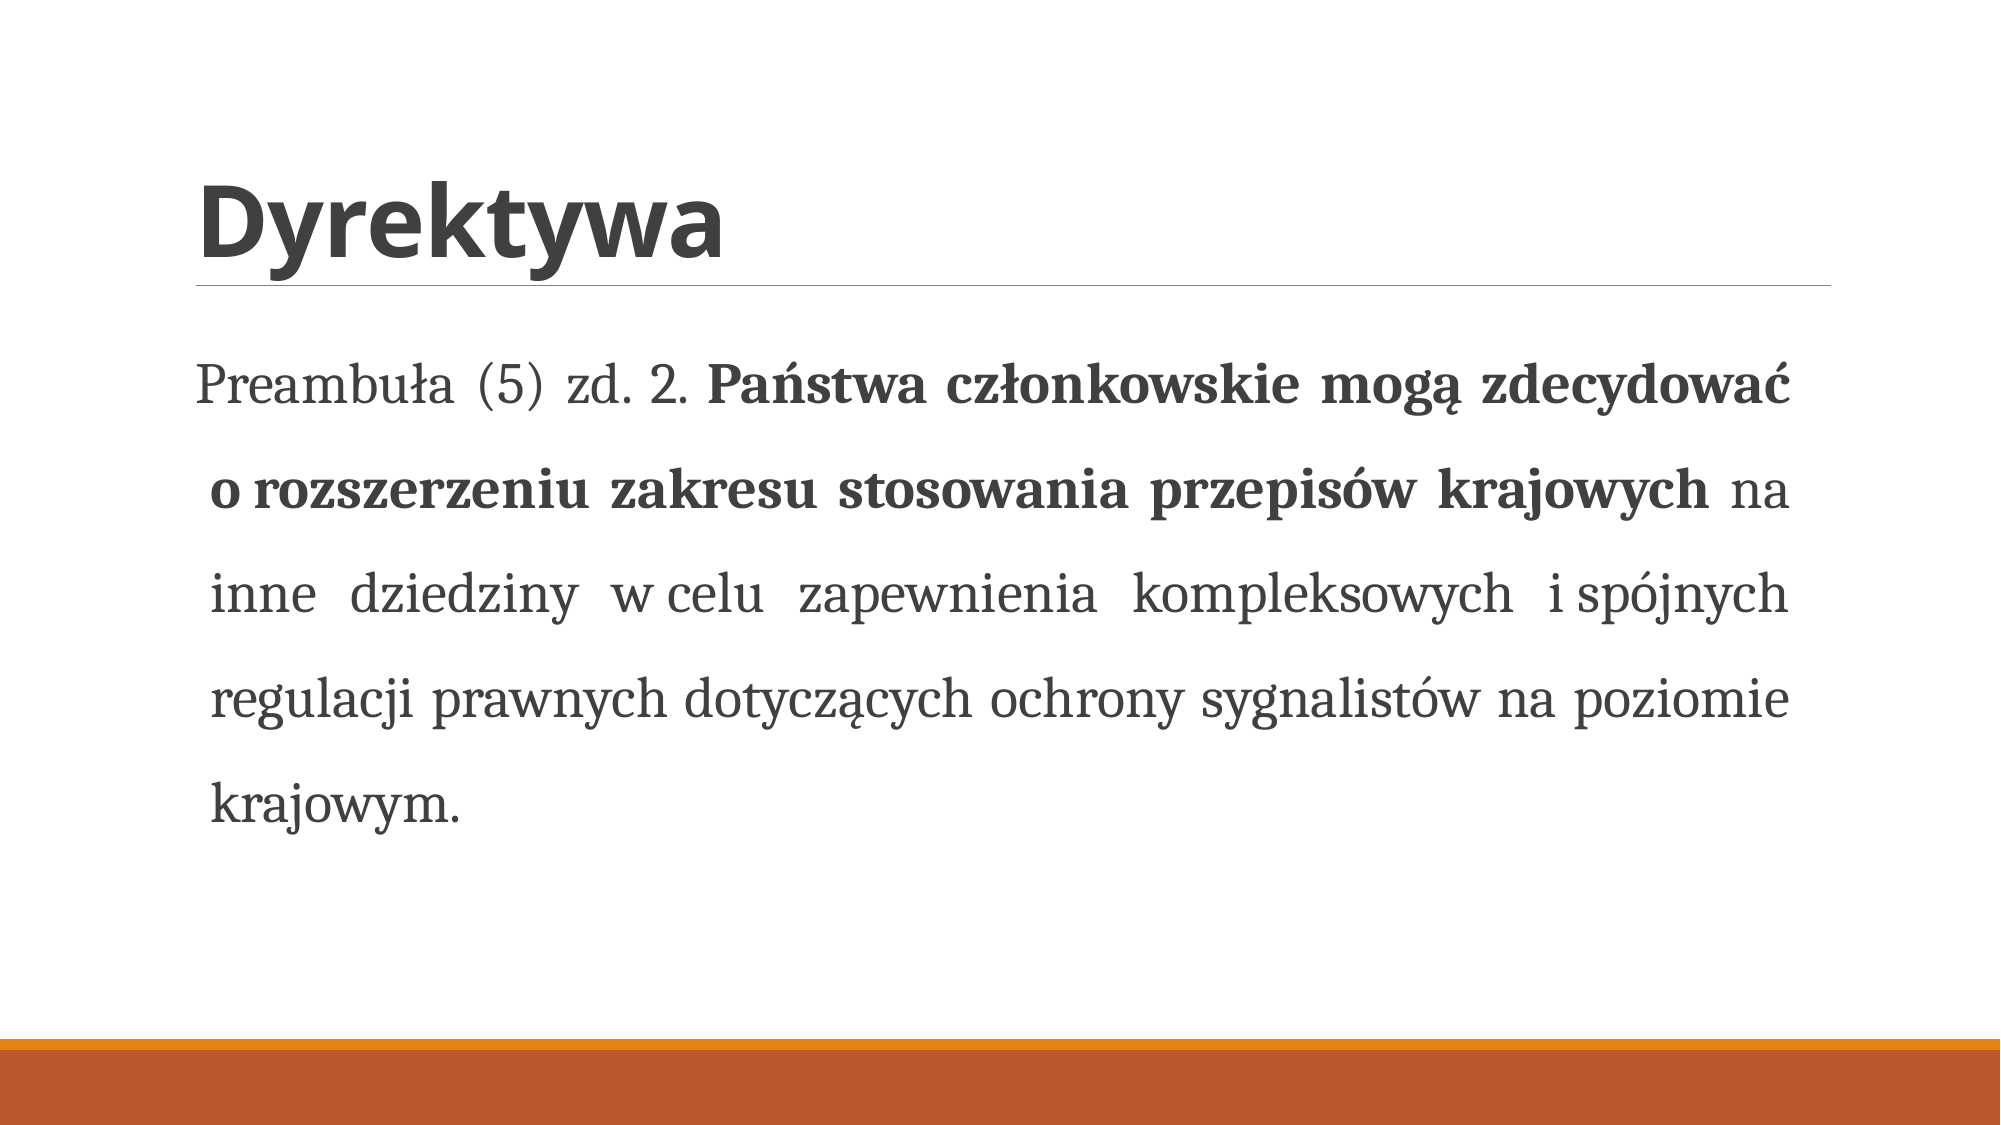

# Dyrektywa
Preambuła (5) zd. 2. Państwa członkowskie mogą zdecydować o rozszerzeniu zakresu stosowania przepisów krajowych na inne dziedziny w celu zapewnienia kompleksowych i spójnych regulacji prawnych dotyczących ochrony sygnalistów na poziomie krajowym.